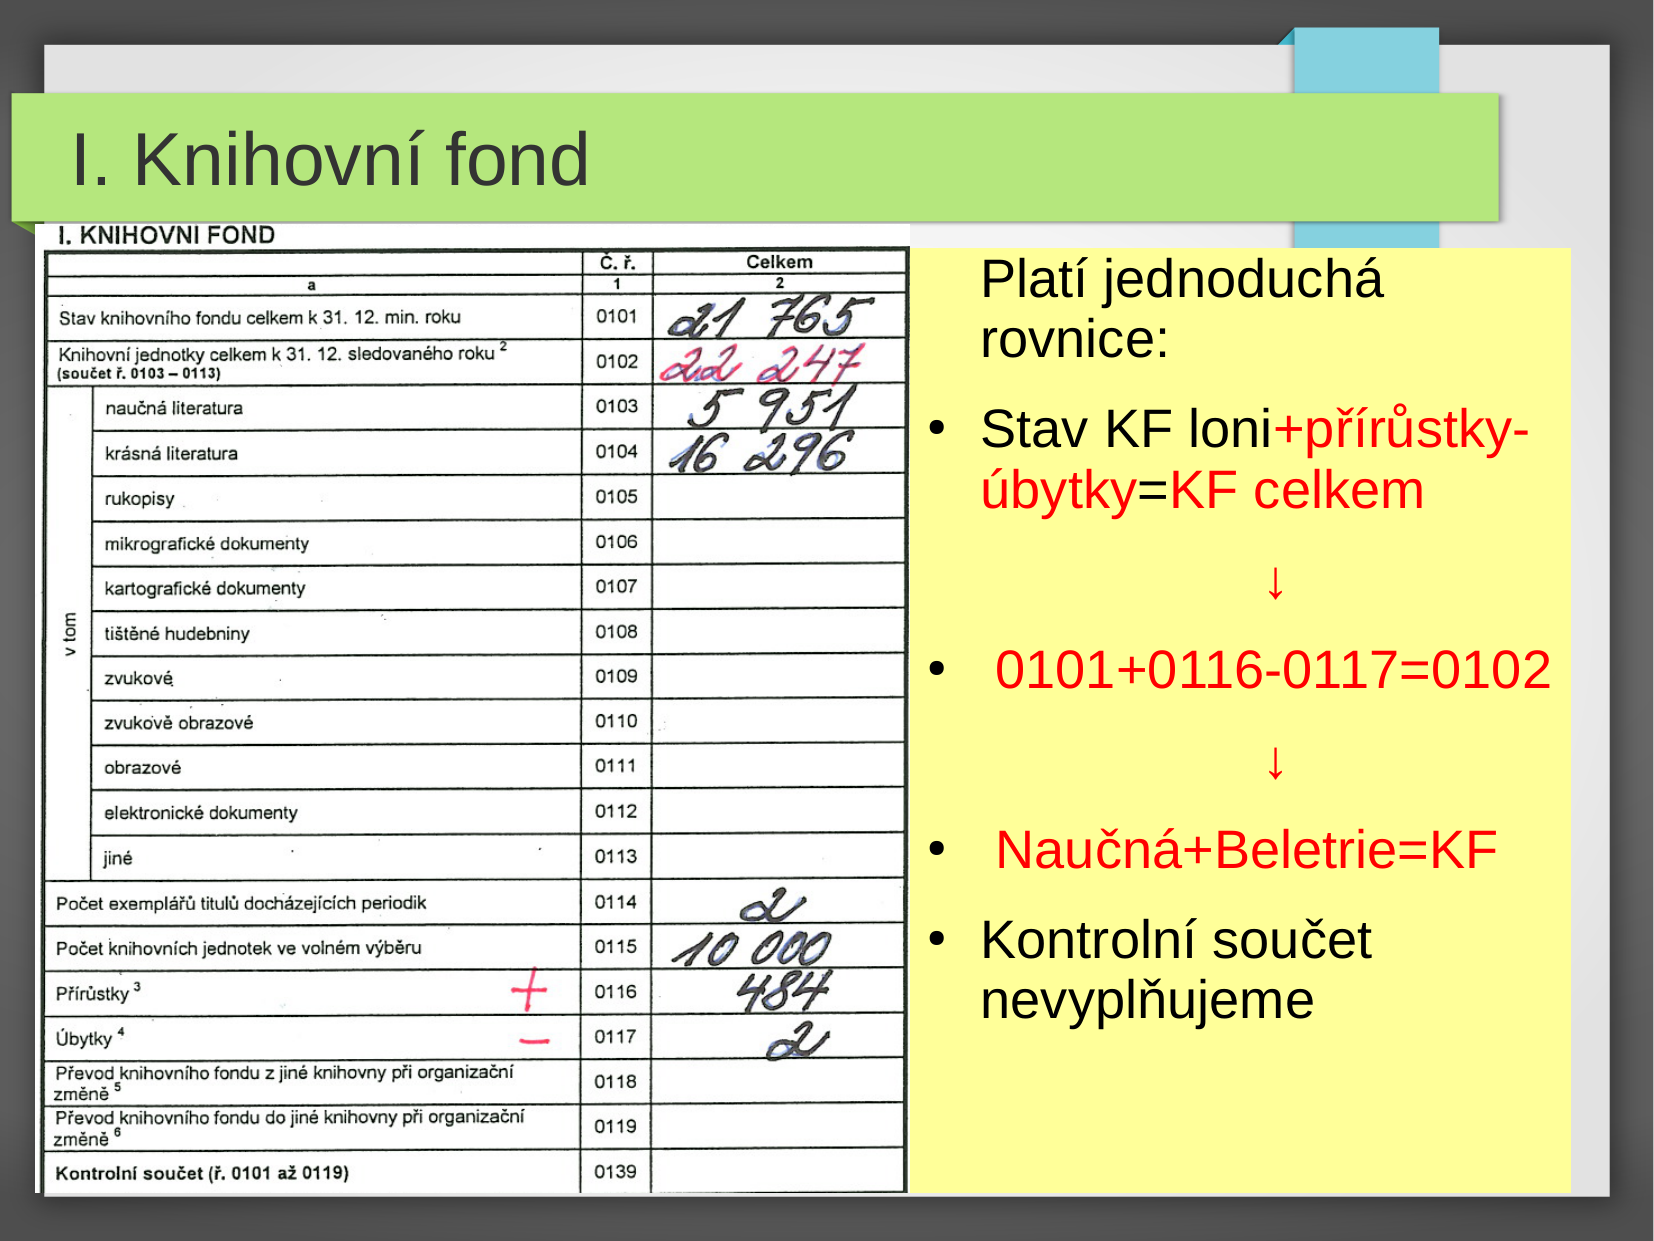

# I. Knihovní fond
Platí jednoduchá rovnice:
Stav KF loni+přírůstky-úbytky=KF celkem
↓
 0101+0116-0117=0102
↓
 Naučná+Beletrie=KF
Kontrolní součet nevyplňujeme